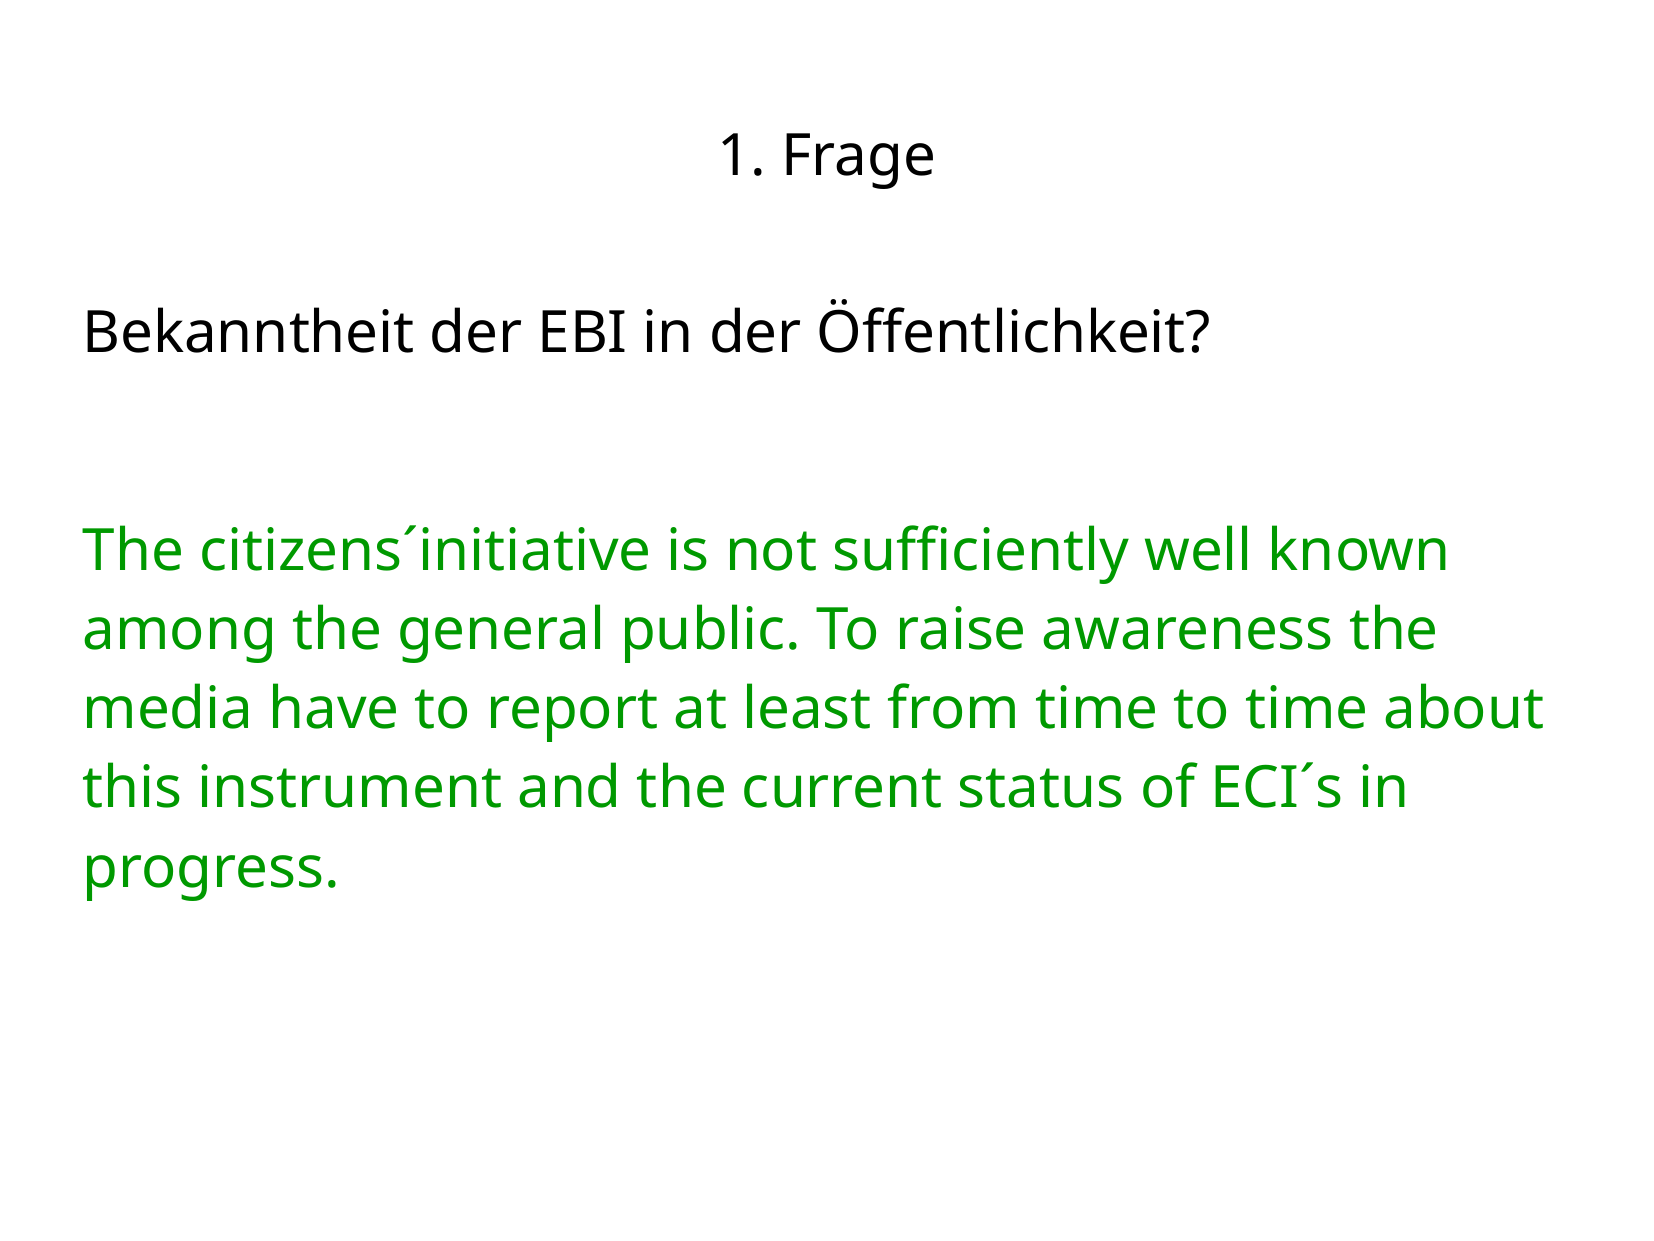

# 1. Frage
Bekanntheit der EBI in der Öffentlichkeit?
The citizens´initiative is not sufficiently well known among the general public. To raise awareness the media have to report at least from time to time about this instrument and the current status of ECI´s in progress.